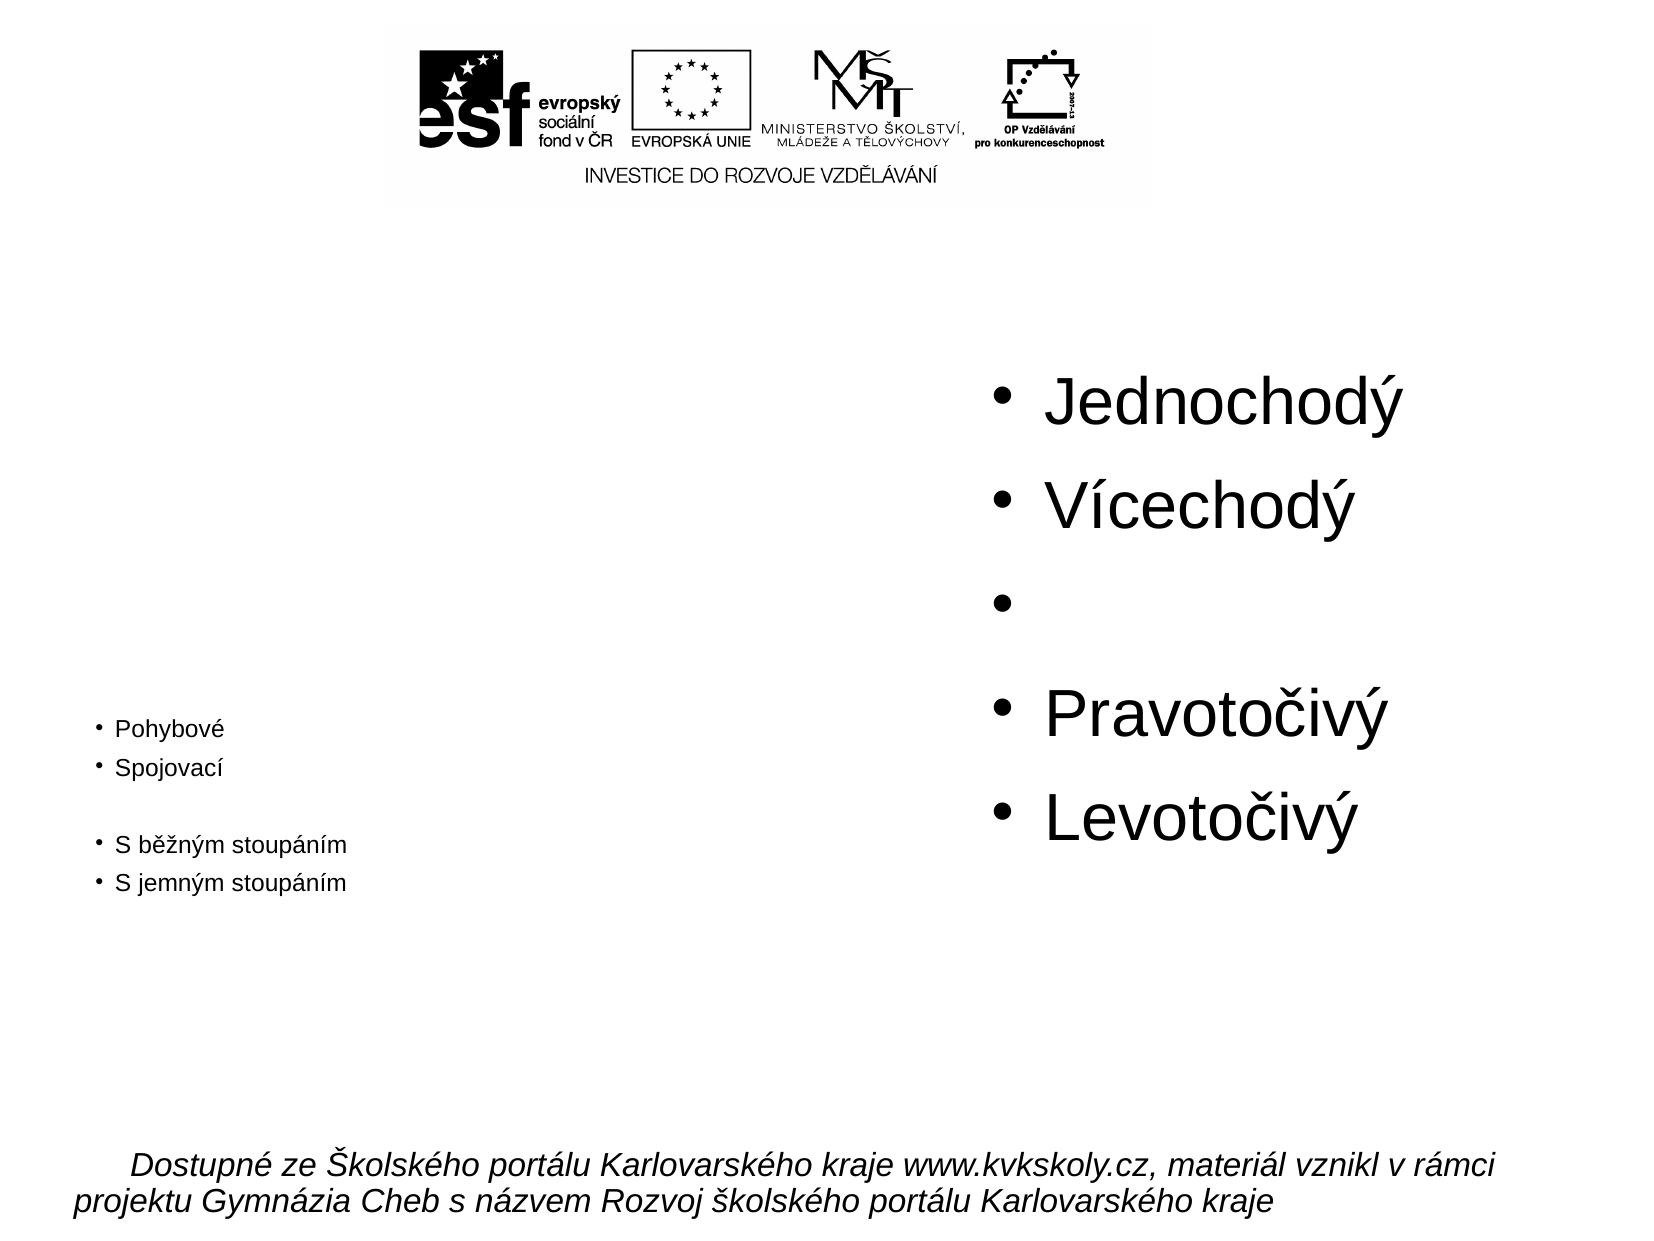

# Druhy závitů
Jednochodý
Vícechodý
Pravotočivý
Levotočivý
Pohybové
Spojovací
S běžným stoupáním
S jemným stoupáním
	Dostupné ze Školského portálu Karlovarského kraje www.kvkskoly.cz, materiál vznikl v rámci projektu Gymnázia Cheb s názvem Rozvoj školského portálu Karlovarského kraje